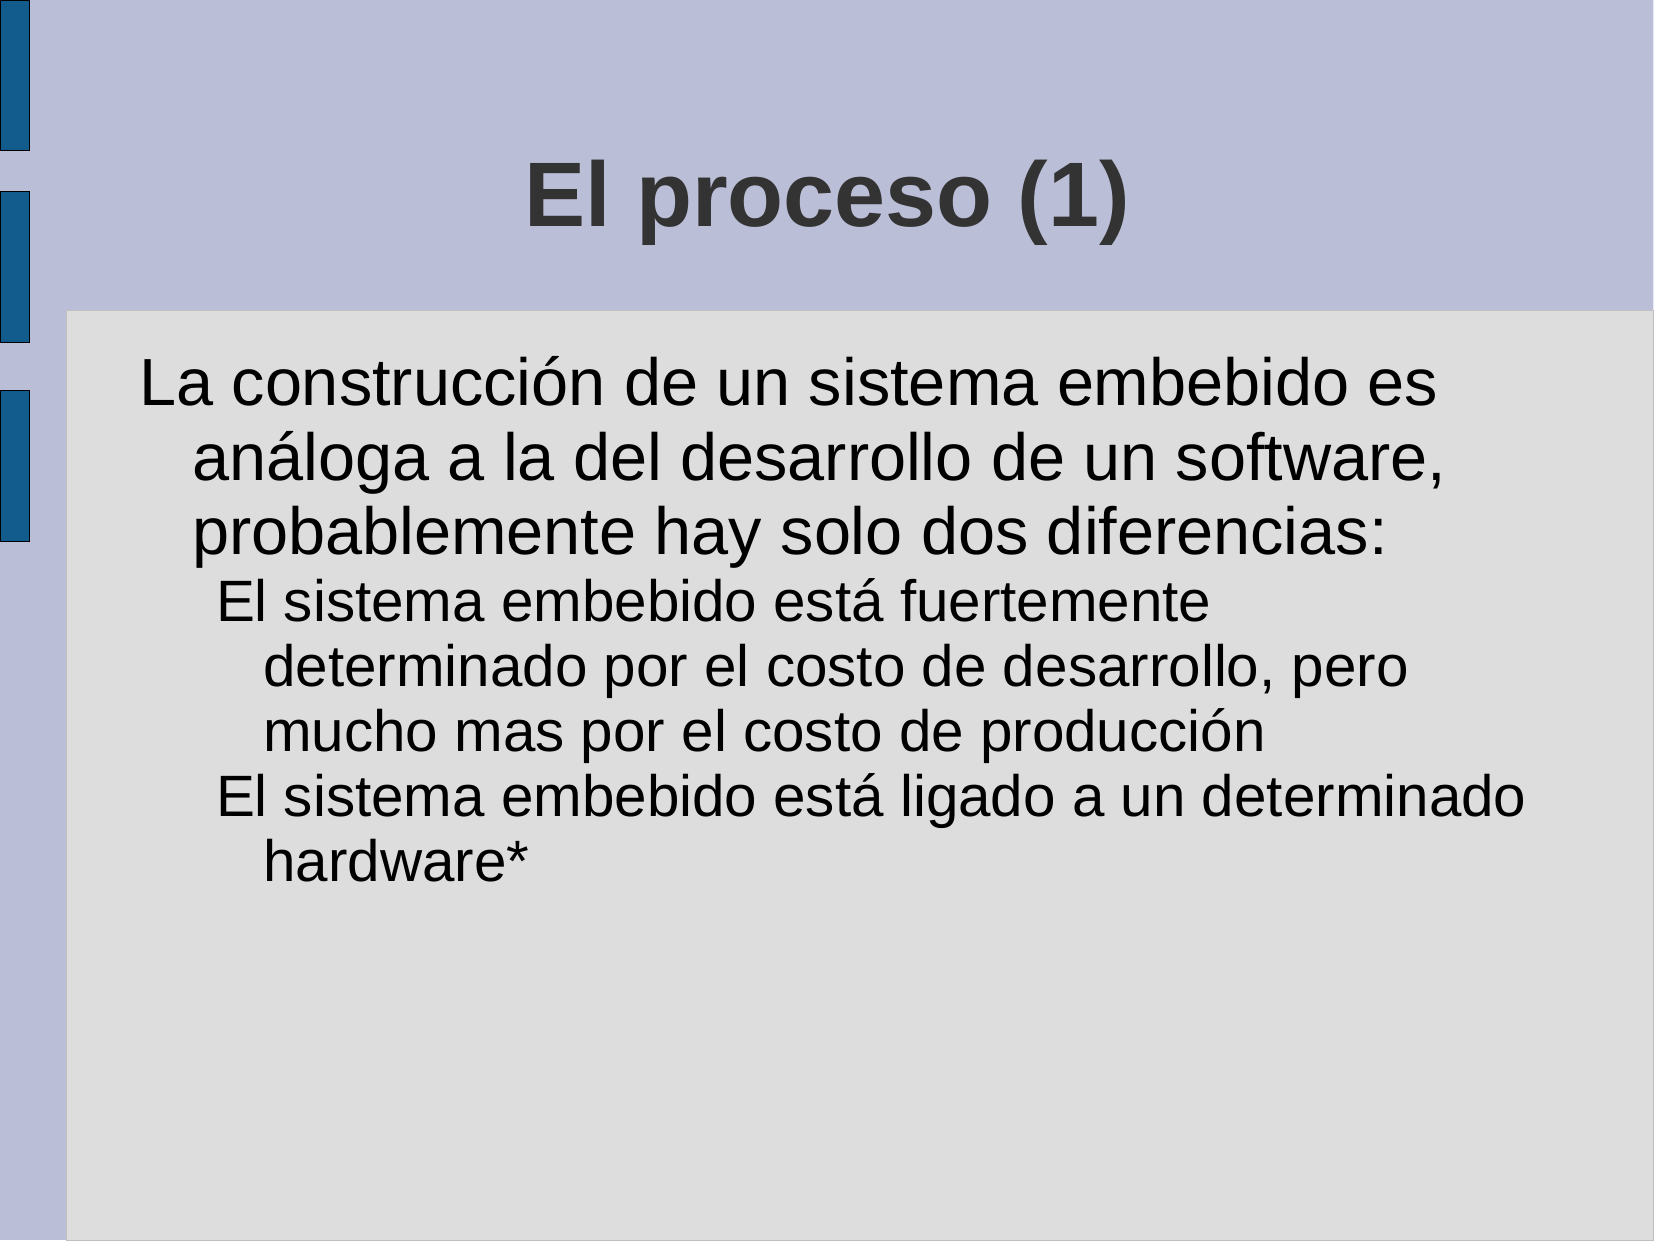

# El proceso (1)
La construcción de un sistema embebido es análoga a la del desarrollo de un software, probablemente hay solo dos diferencias:
El sistema embebido está fuertemente determinado por el costo de desarrollo, pero mucho mas por el costo de producción
El sistema embebido está ligado a un determinado hardware*